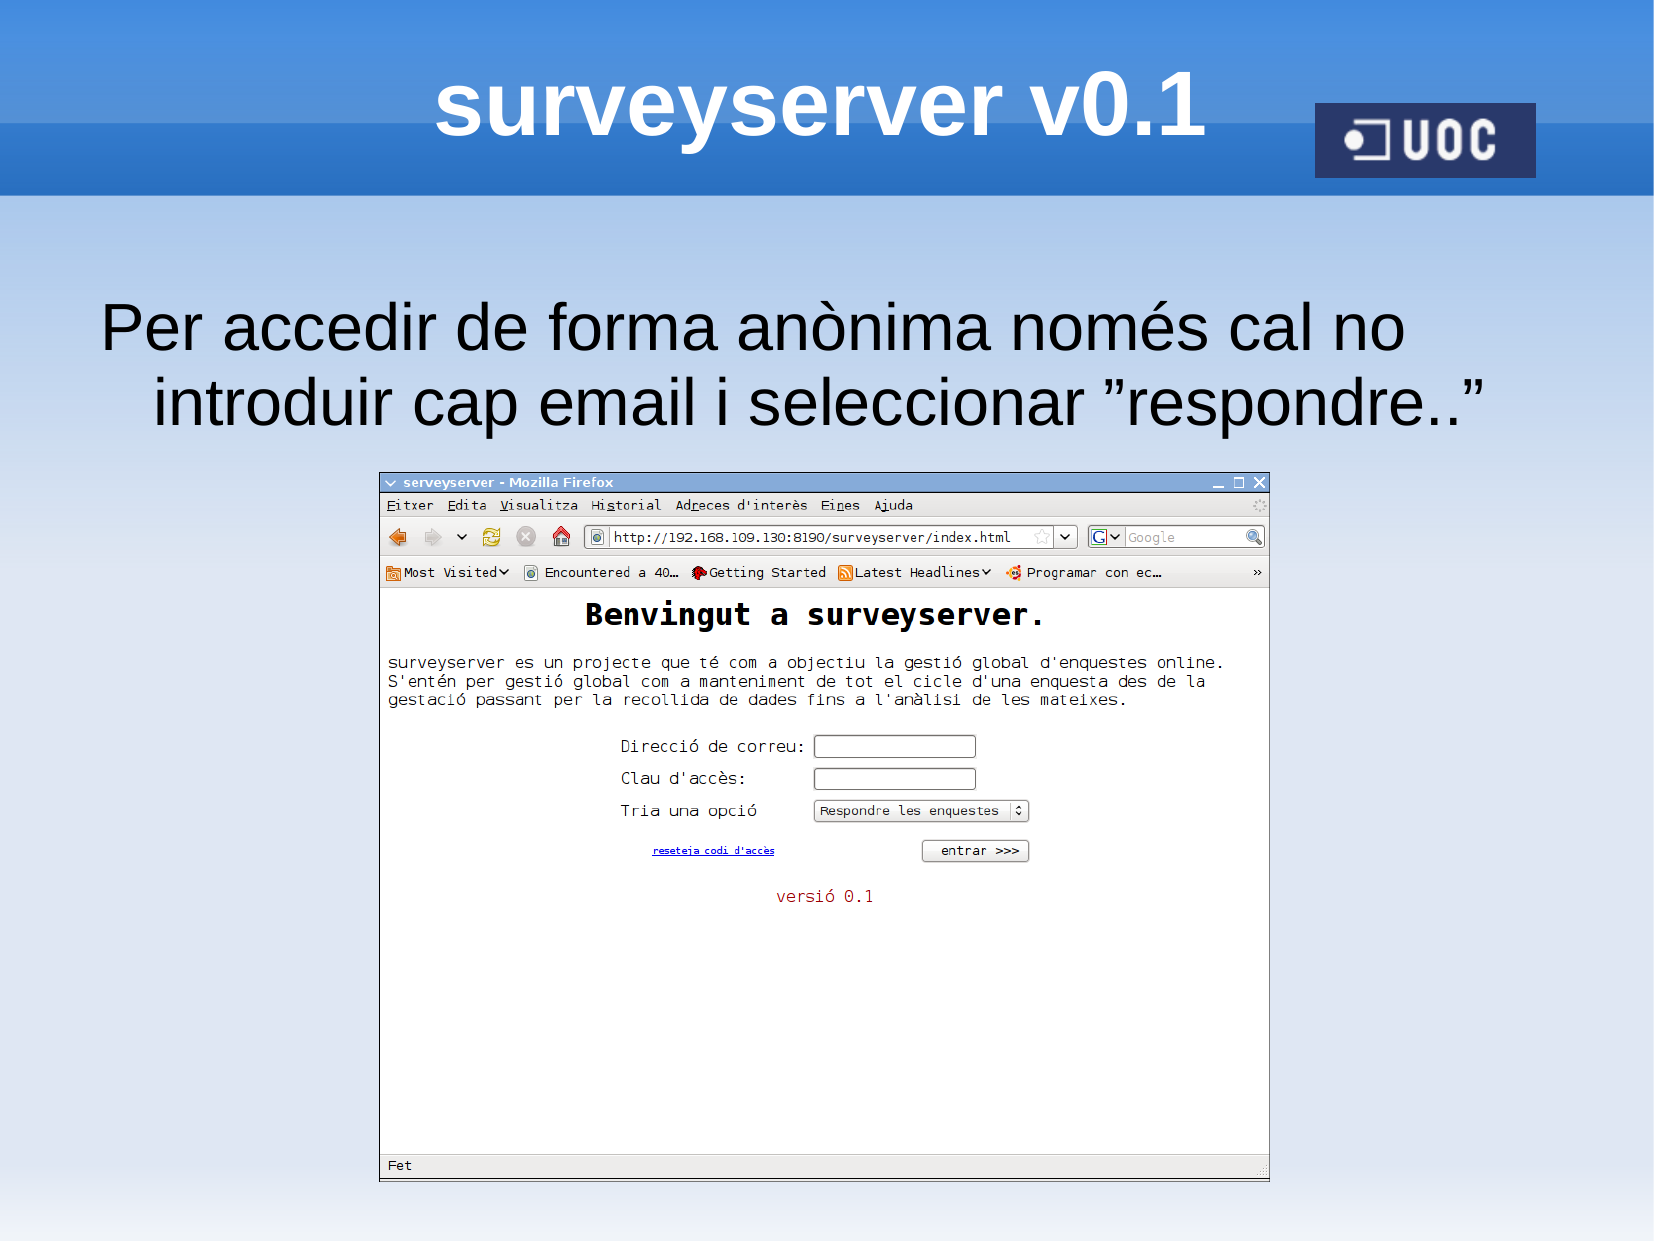

# surveyserver v0.1
Per accedir de forma anònima només cal no introduir cap email i seleccionar ”respondre..”